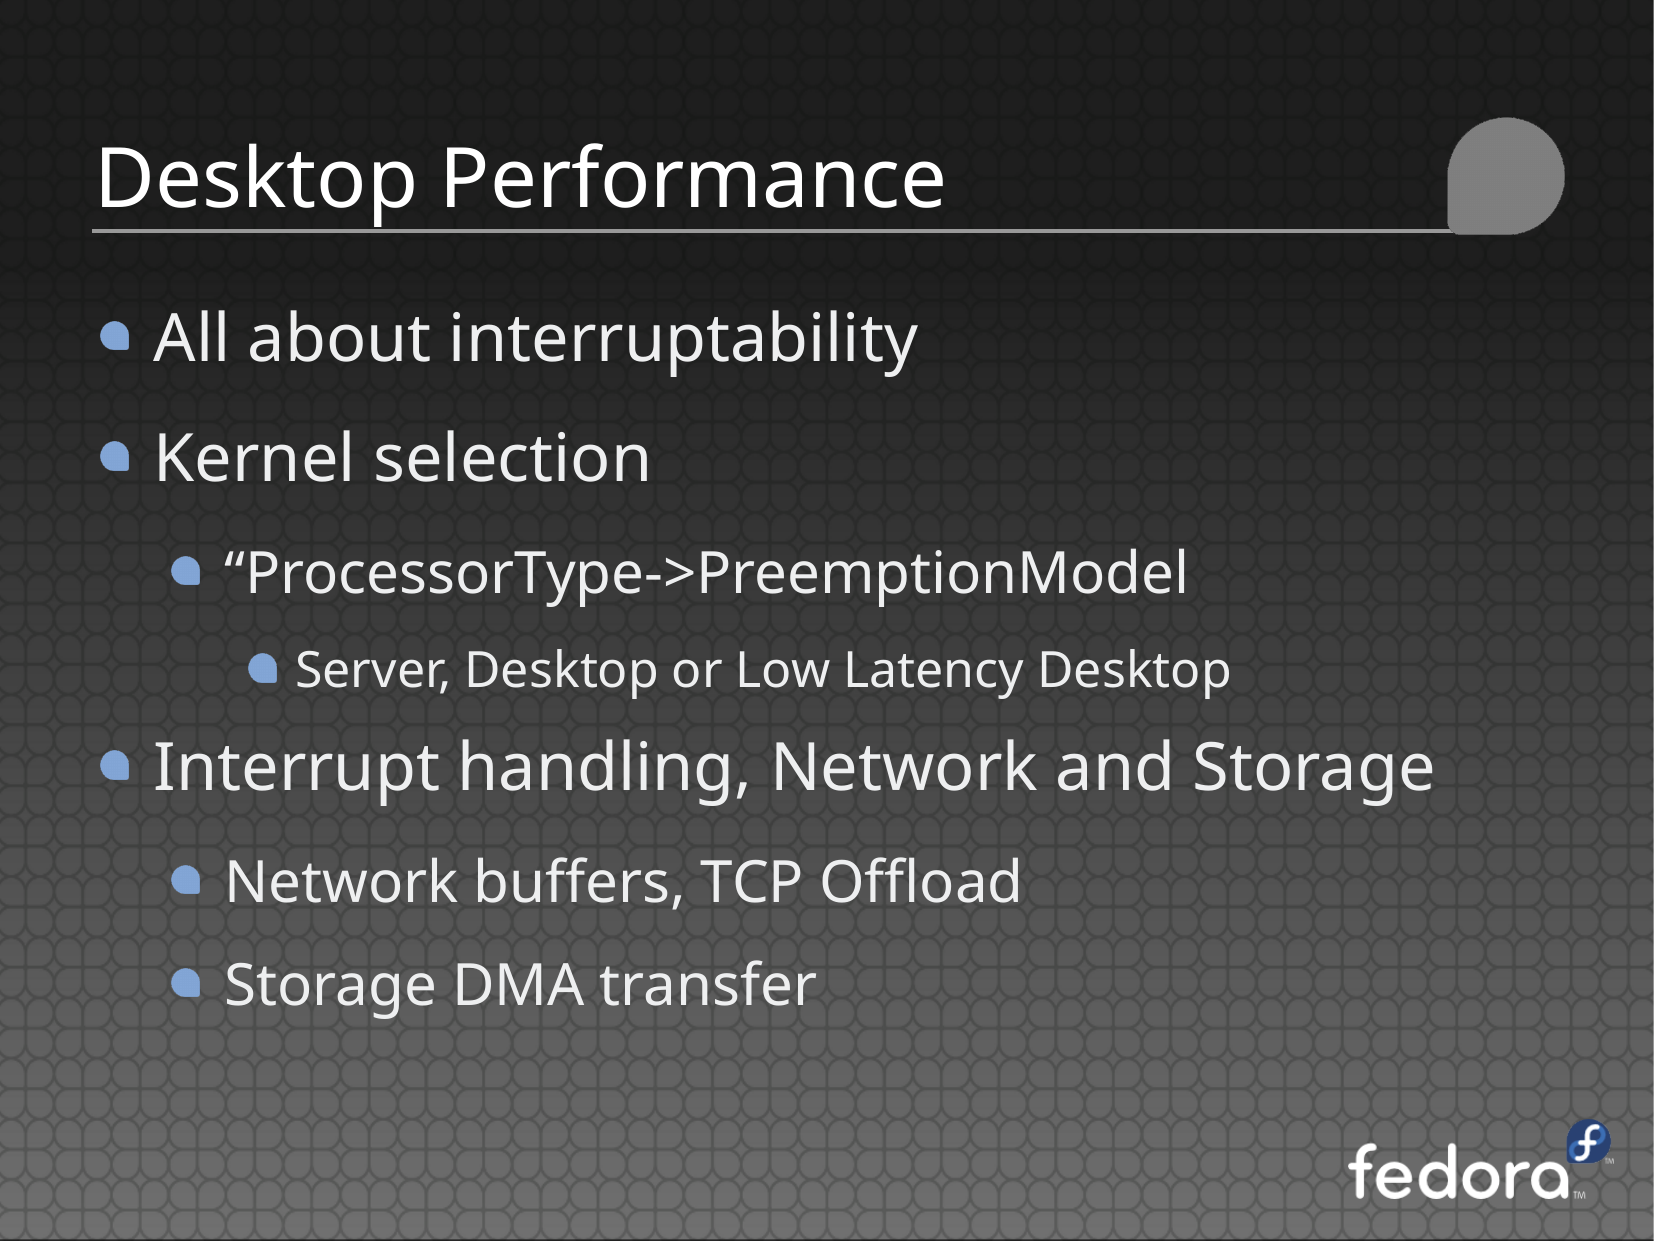

Desktop Performance
# All about interruptability
Kernel selection
“ProcessorType->PreemptionModel
Server, Desktop or Low Latency Desktop
Interrupt handling, Network and Storage
Network buffers, TCP Offload
Storage DMA transfer